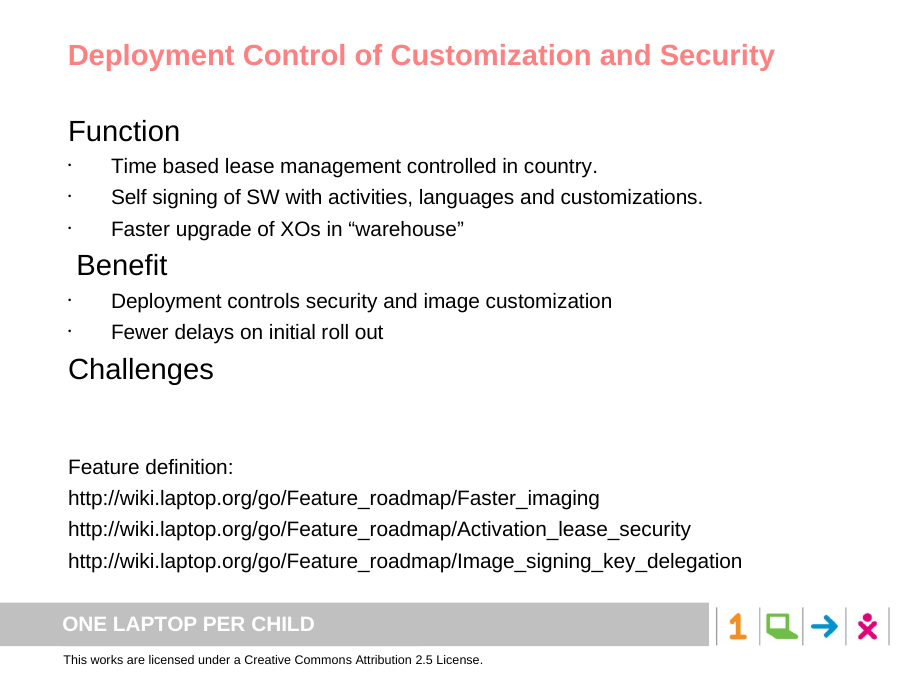

Deployment Control of Customization and Security
Function
Time based lease management controlled in country.
Self signing of SW with activities, languages and customizations.
Faster upgrade of XOs in “warehouse”
 Benefit
Deployment controls security and image customization
Fewer delays on initial roll out
Challenges
Not built yet
Potential support challenge if deployments customize extensively
Feature definition:
http://wiki.laptop.org/go/Feature_roadmap/Faster_imaging
http://wiki.laptop.org/go/Feature_roadmap/Activation_lease_security
http://wiki.laptop.org/go/Feature_roadmap/Image_signing_key_delegation